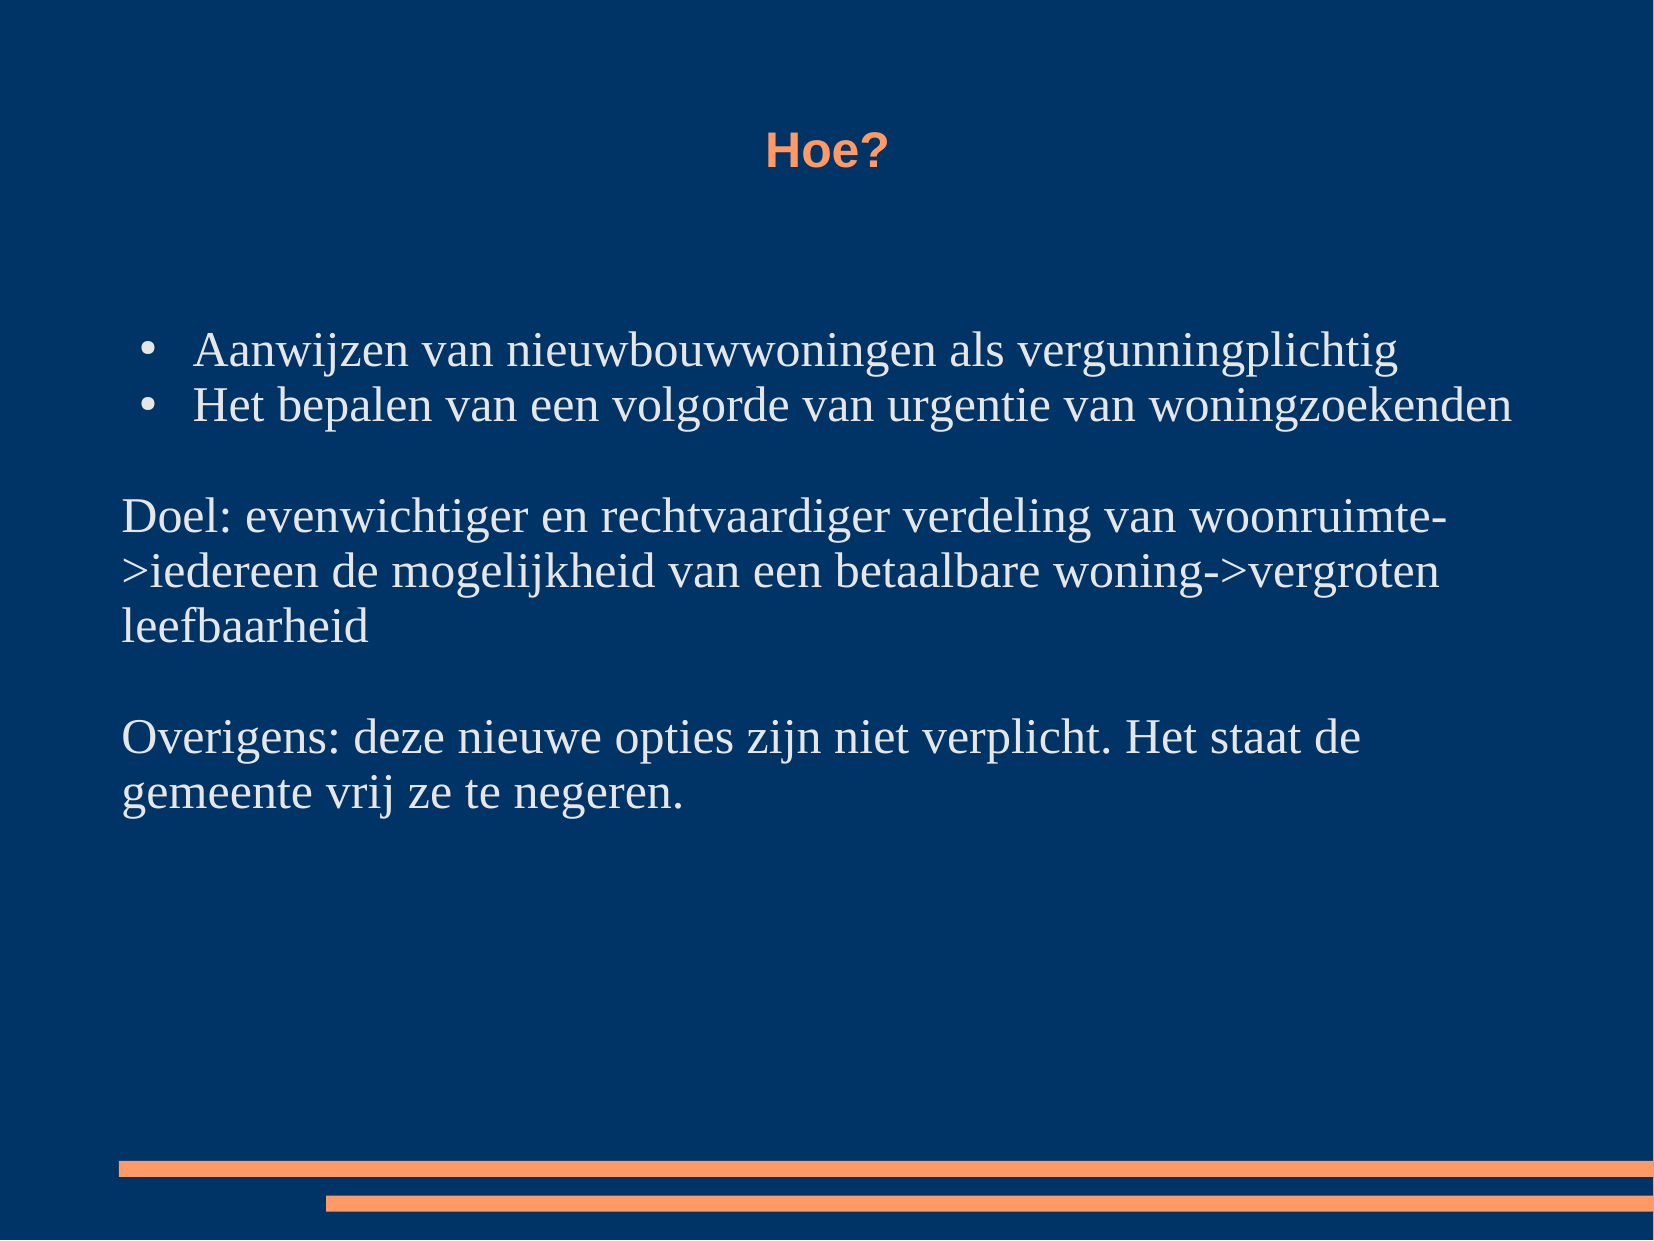

# Hoe?
Aanwijzen van nieuwbouwwoningen als vergunningplichtig
Het bepalen van een volgorde van urgentie van woningzoekenden
Doel: evenwichtiger en rechtvaardiger verdeling van woonruimte->iedereen de mogelijkheid van een betaalbare woning->vergroten leefbaarheid
Overigens: deze nieuwe opties zijn niet verplicht. Het staat de gemeente vrij ze te negeren.